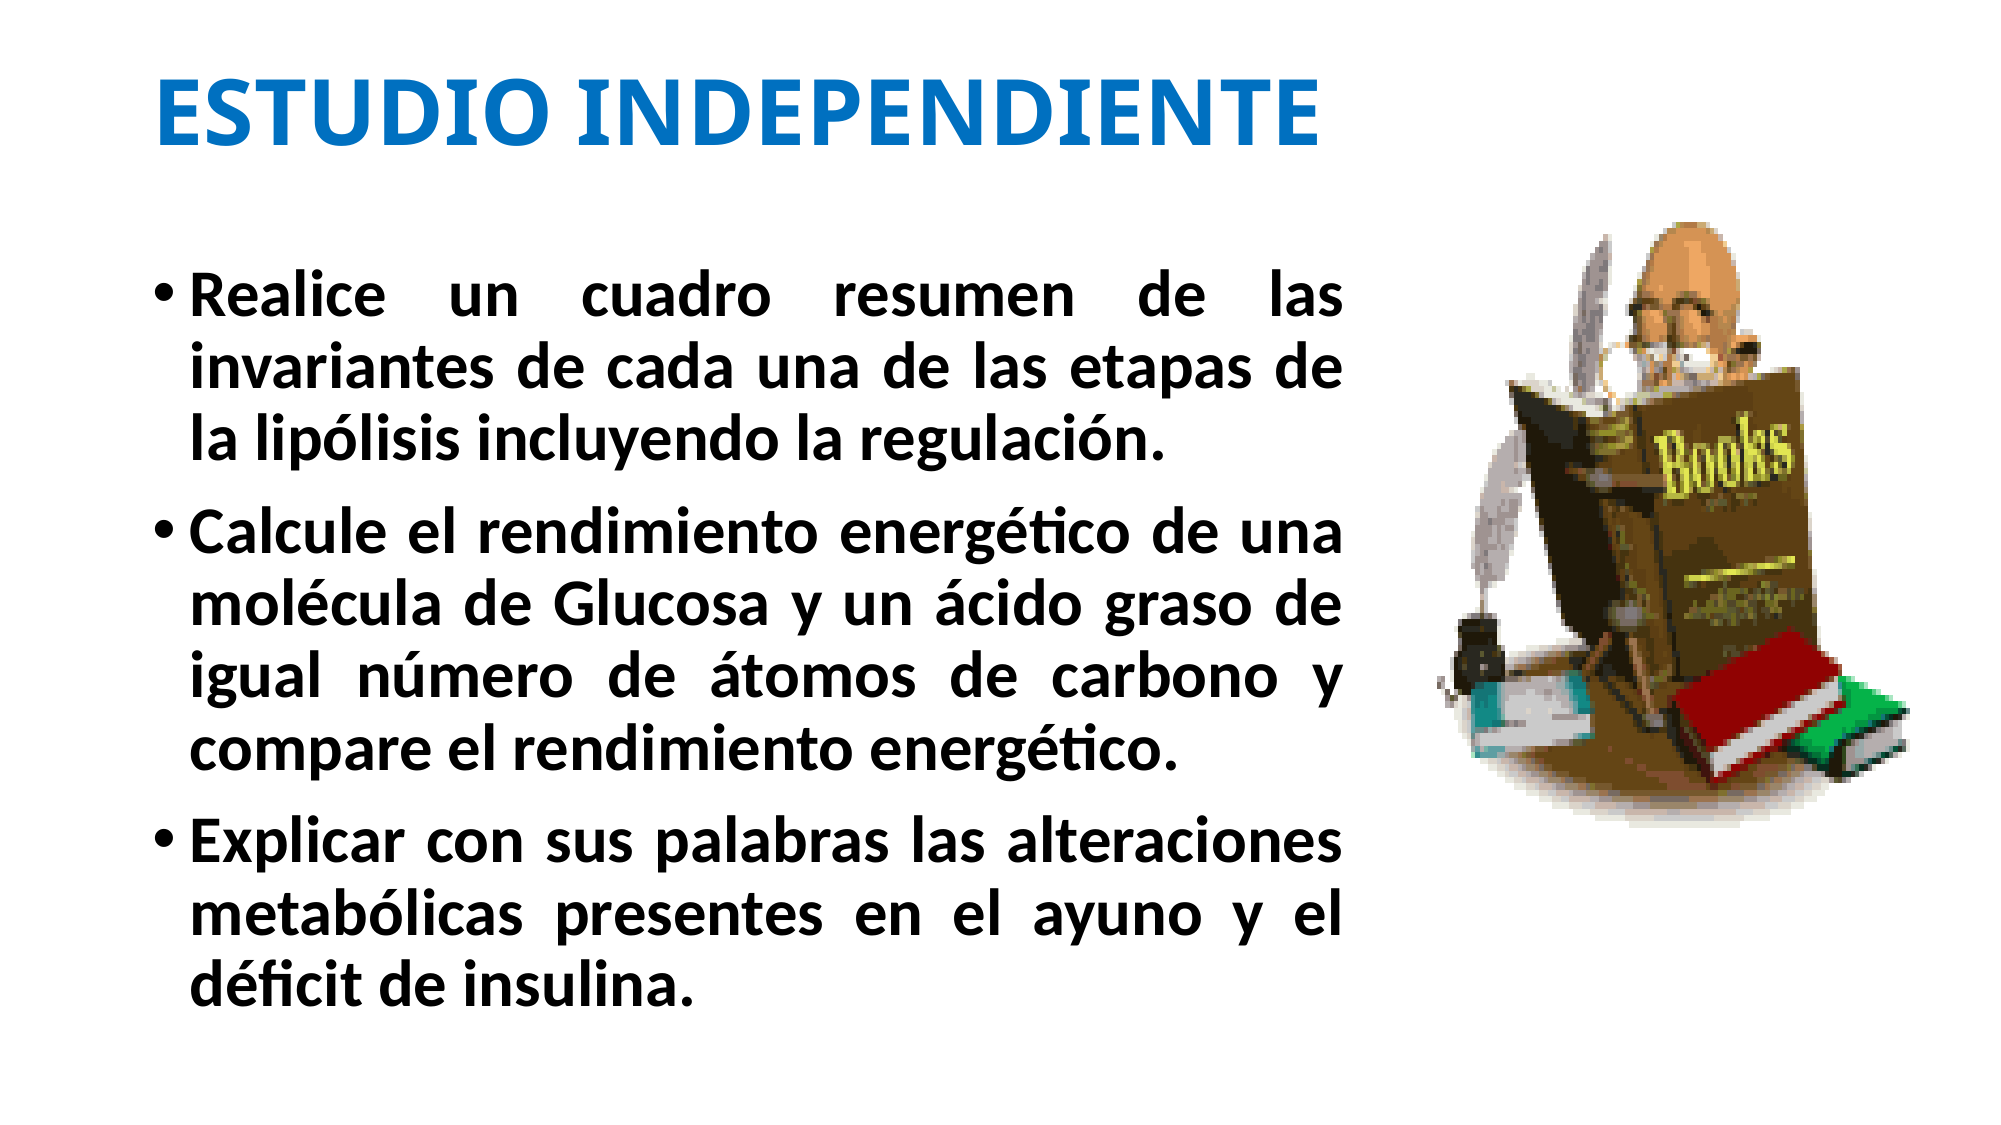

# ESTUDIO INDEPENDIENTE
Realice un cuadro resumen de las invariantes de cada una de las etapas de la lipólisis incluyendo la regulación.
Calcule el rendimiento energético de una molécula de Glucosa y un ácido graso de igual número de átomos de carbono y compare el rendimiento energético.
Explicar con sus palabras las alteraciones metabólicas presentes en el ayuno y el déficit de insulina.